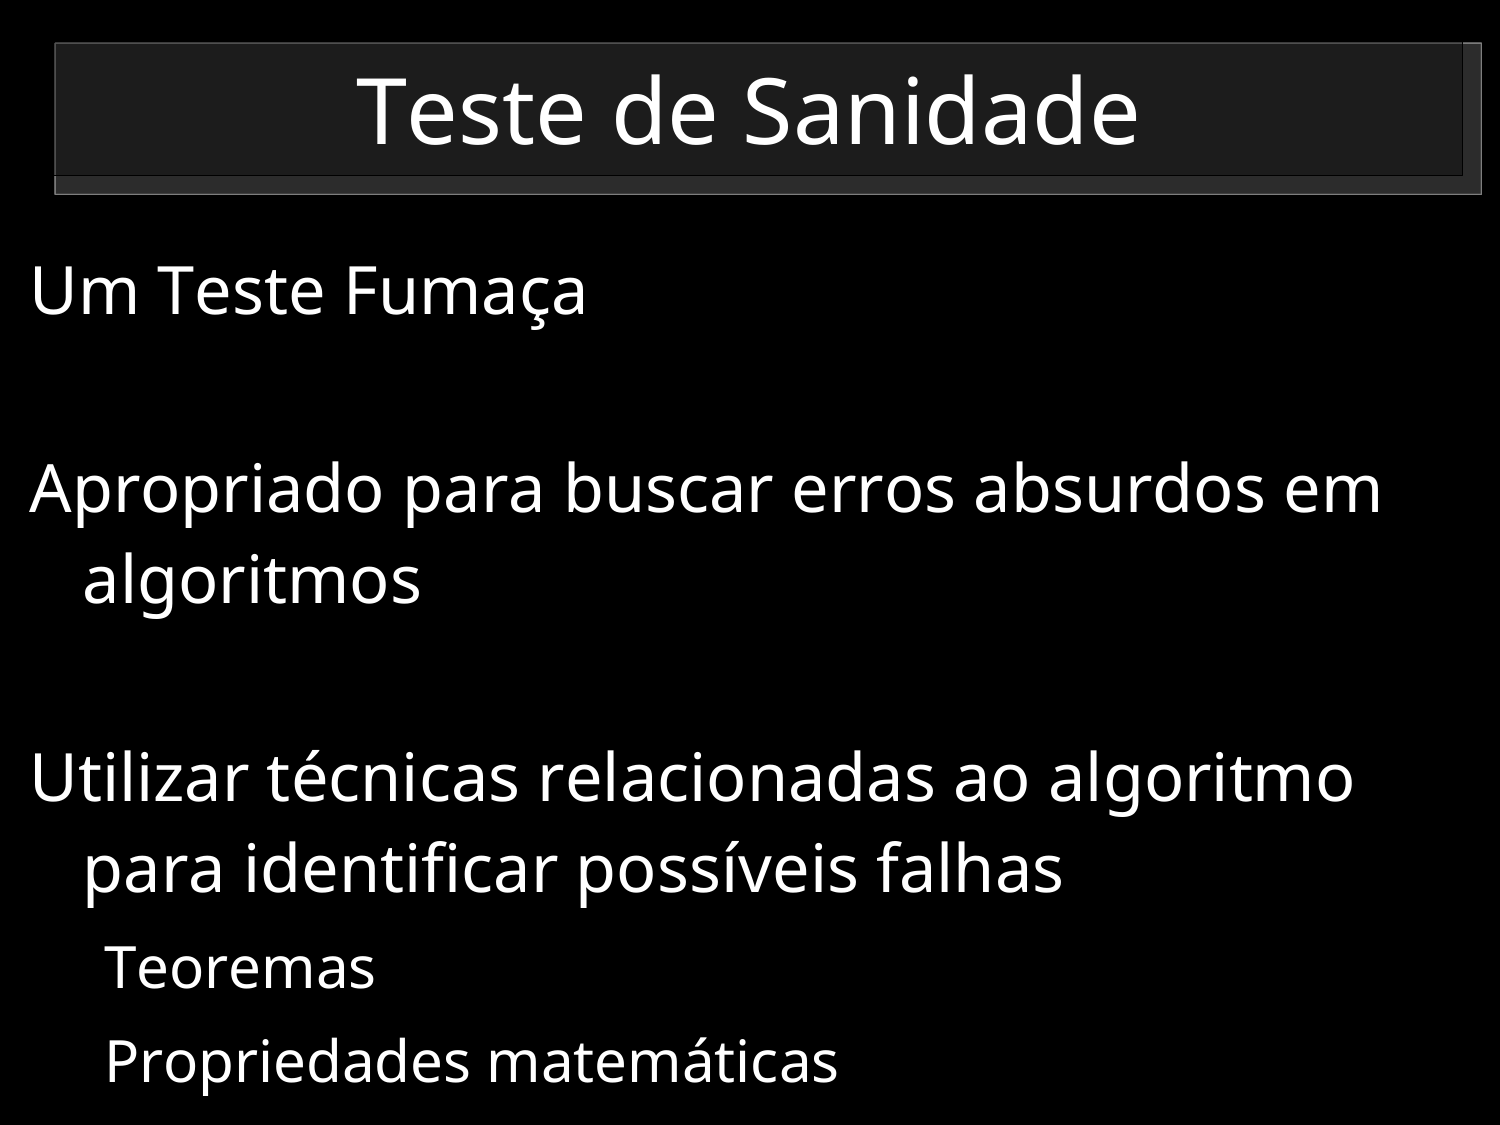

# Teste de Sanidade
Um Teste Fumaça
Apropriado para buscar erros absurdos em algoritmos
Utilizar técnicas relacionadas ao algoritmo para identificar possíveis falhas
Teoremas
Propriedades matemáticas